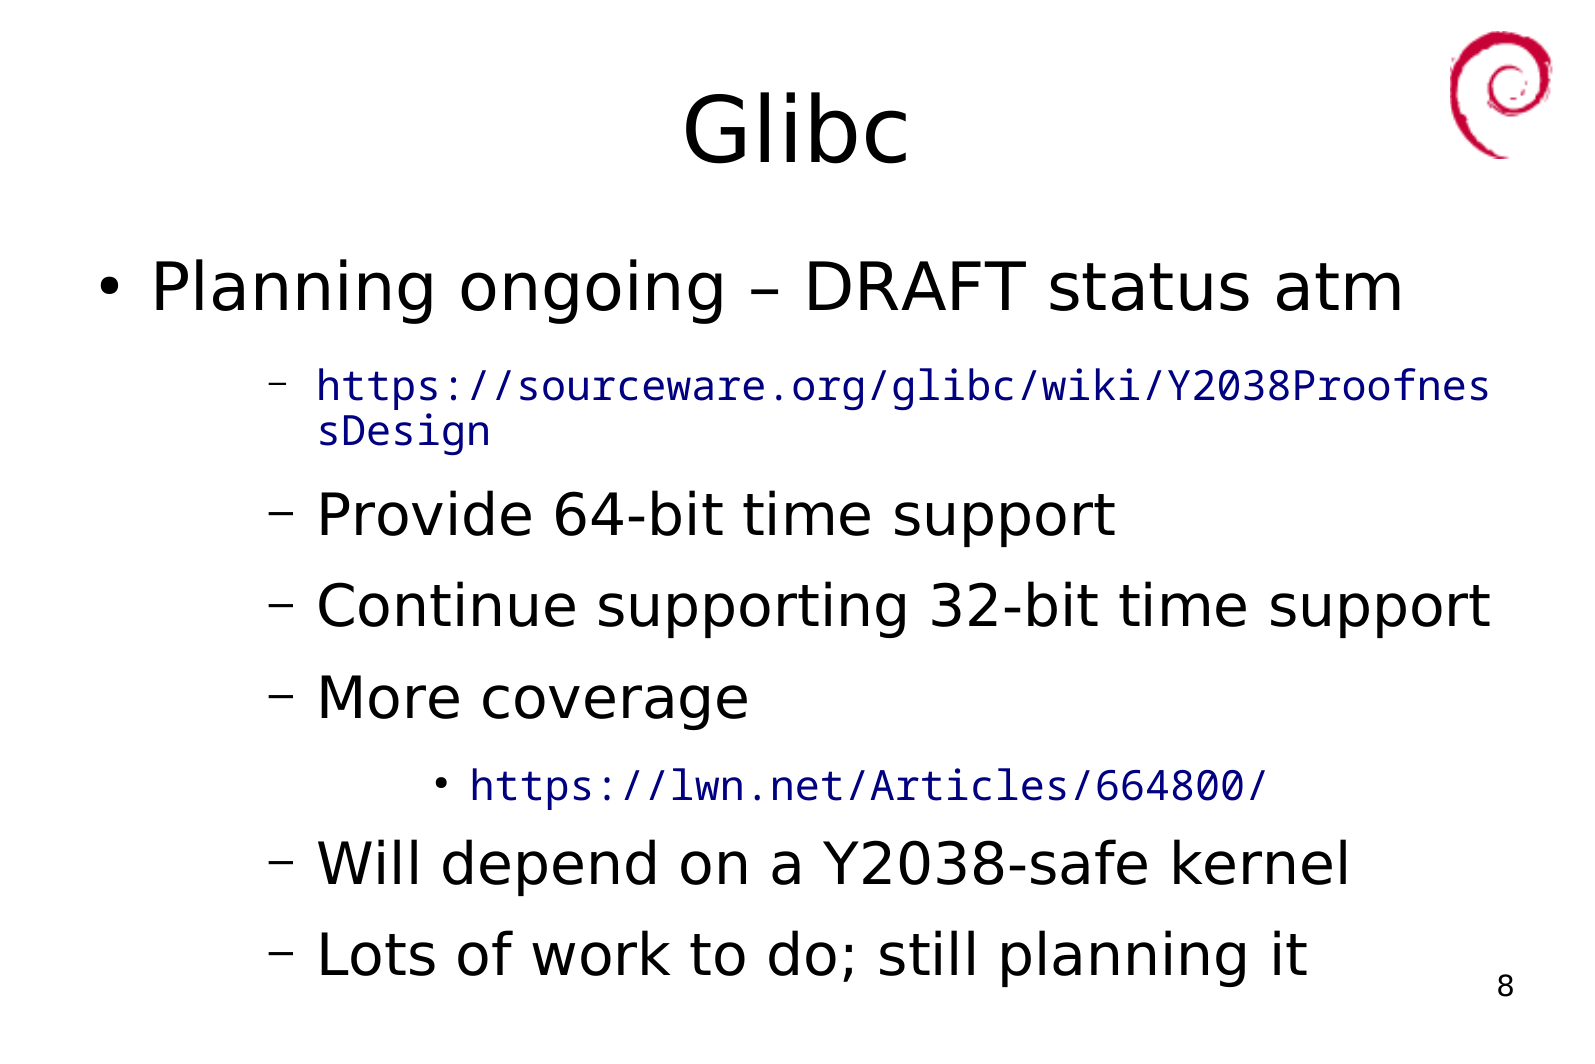

# Glibc
Planning ongoing – DRAFT status atm
https://sourceware.org/glibc/wiki/Y2038ProofnessDesign
Provide 64-bit time support
Continue supporting 32-bit time support
More coverage
https://lwn.net/Articles/664800/
Will depend on a Y2038-safe kernel
Lots of work to do; still planning it
8